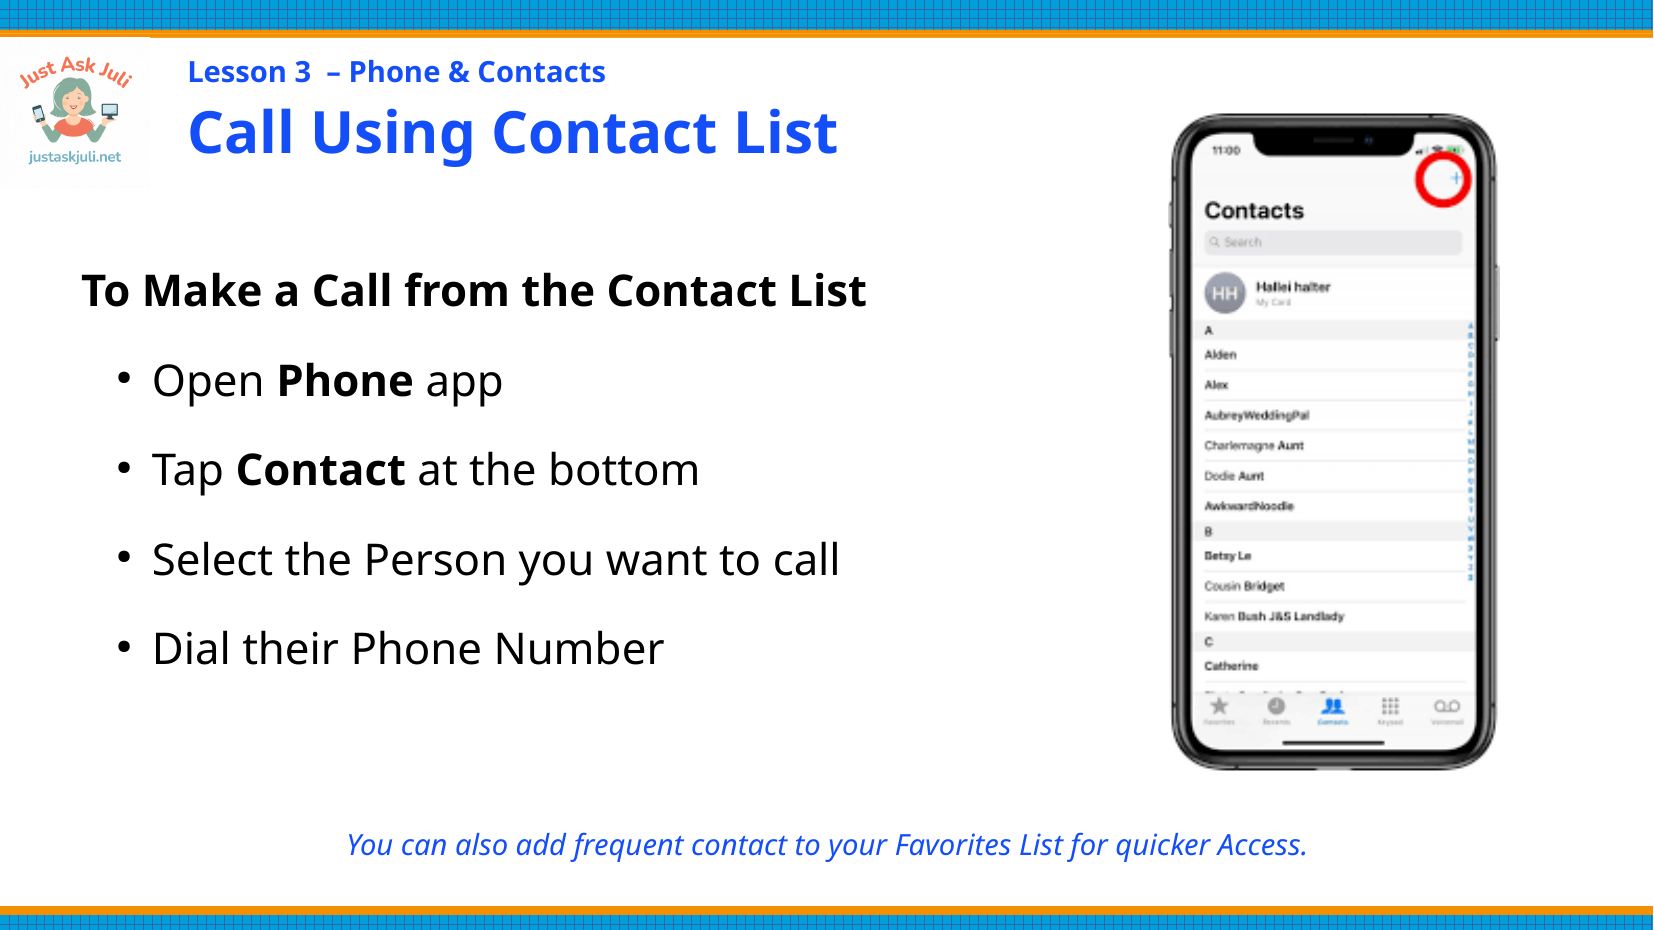

Lesson 3 – Phone & Contacts
Call Using Contact List
To Make a Call from the Contact List
Open Phone app
Tap Contact at the bottom
Select the Person you want to call
Dial their Phone Number
You can also add frequent contact to your Favorites List for quicker Access.